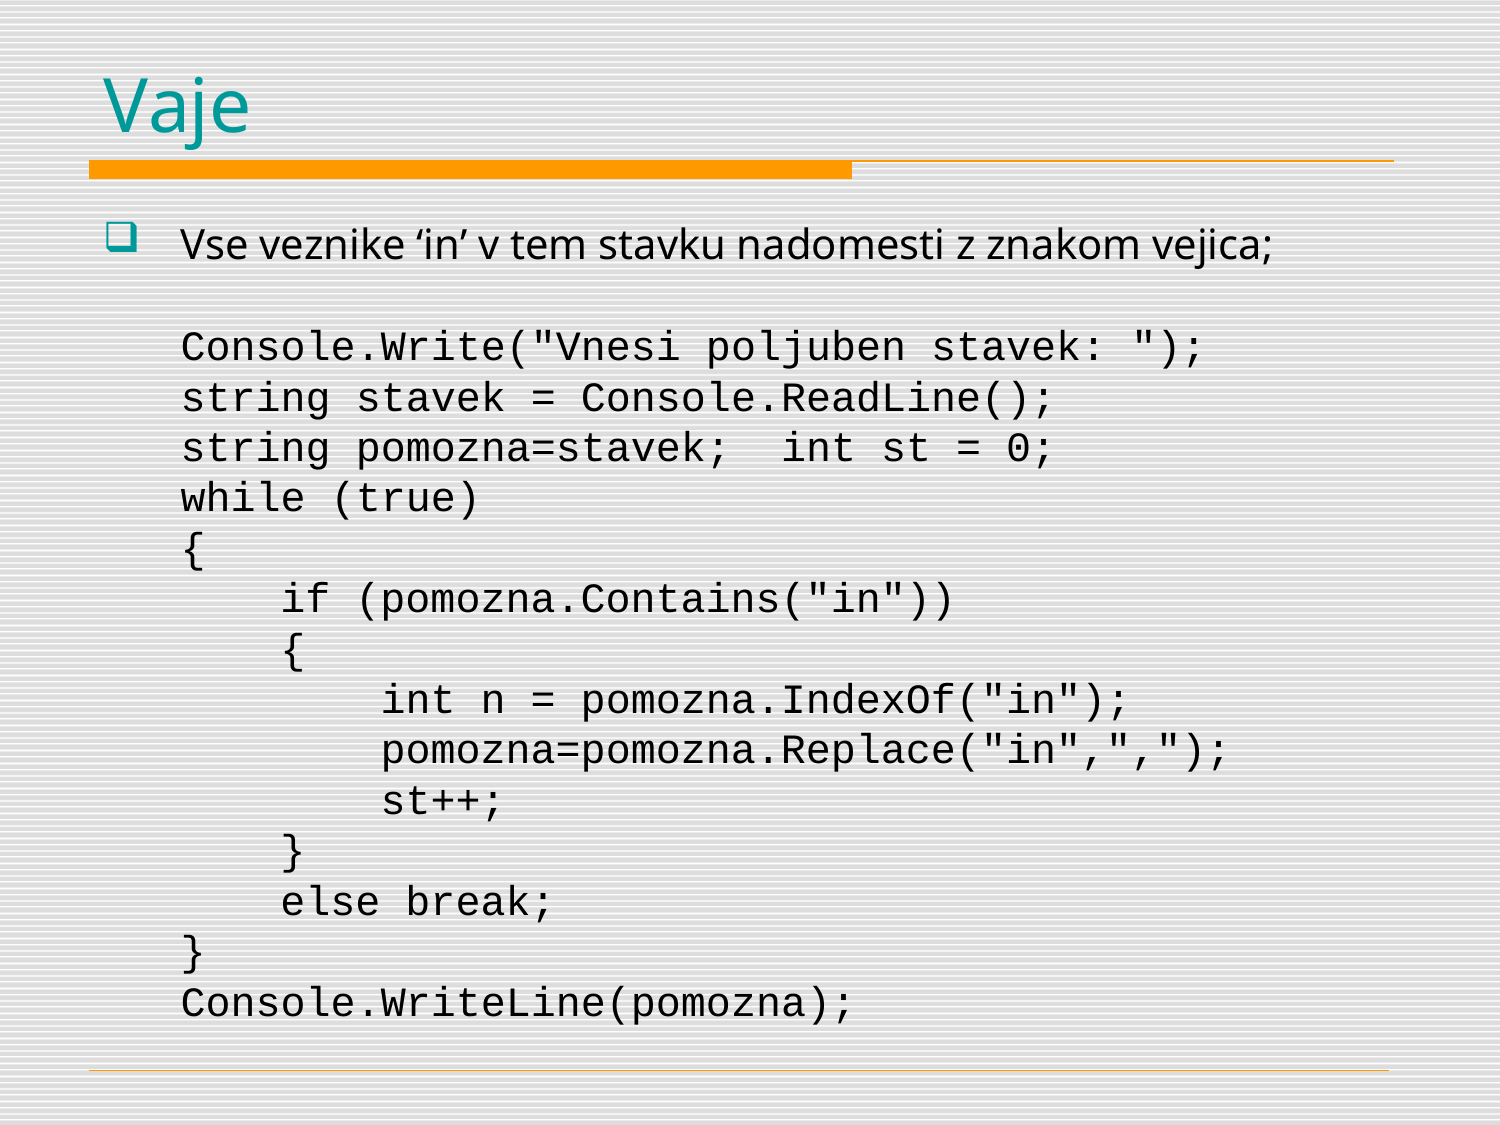

# Vaje
Vse veznike ‘in’ v tem stavku nadomesti z znakom vejica;
Console.Write("Vnesi poljuben stavek: ");
string stavek = Console.ReadLine();
string pomozna=stavek; int st = 0;
while (true)
{
 if (pomozna.Contains("in"))
 {
 int n = pomozna.IndexOf("in");
 pomozna=pomozna.Replace("in",",");
 st++;
 }
 else break;
}
Console.WriteLine(pomozna);